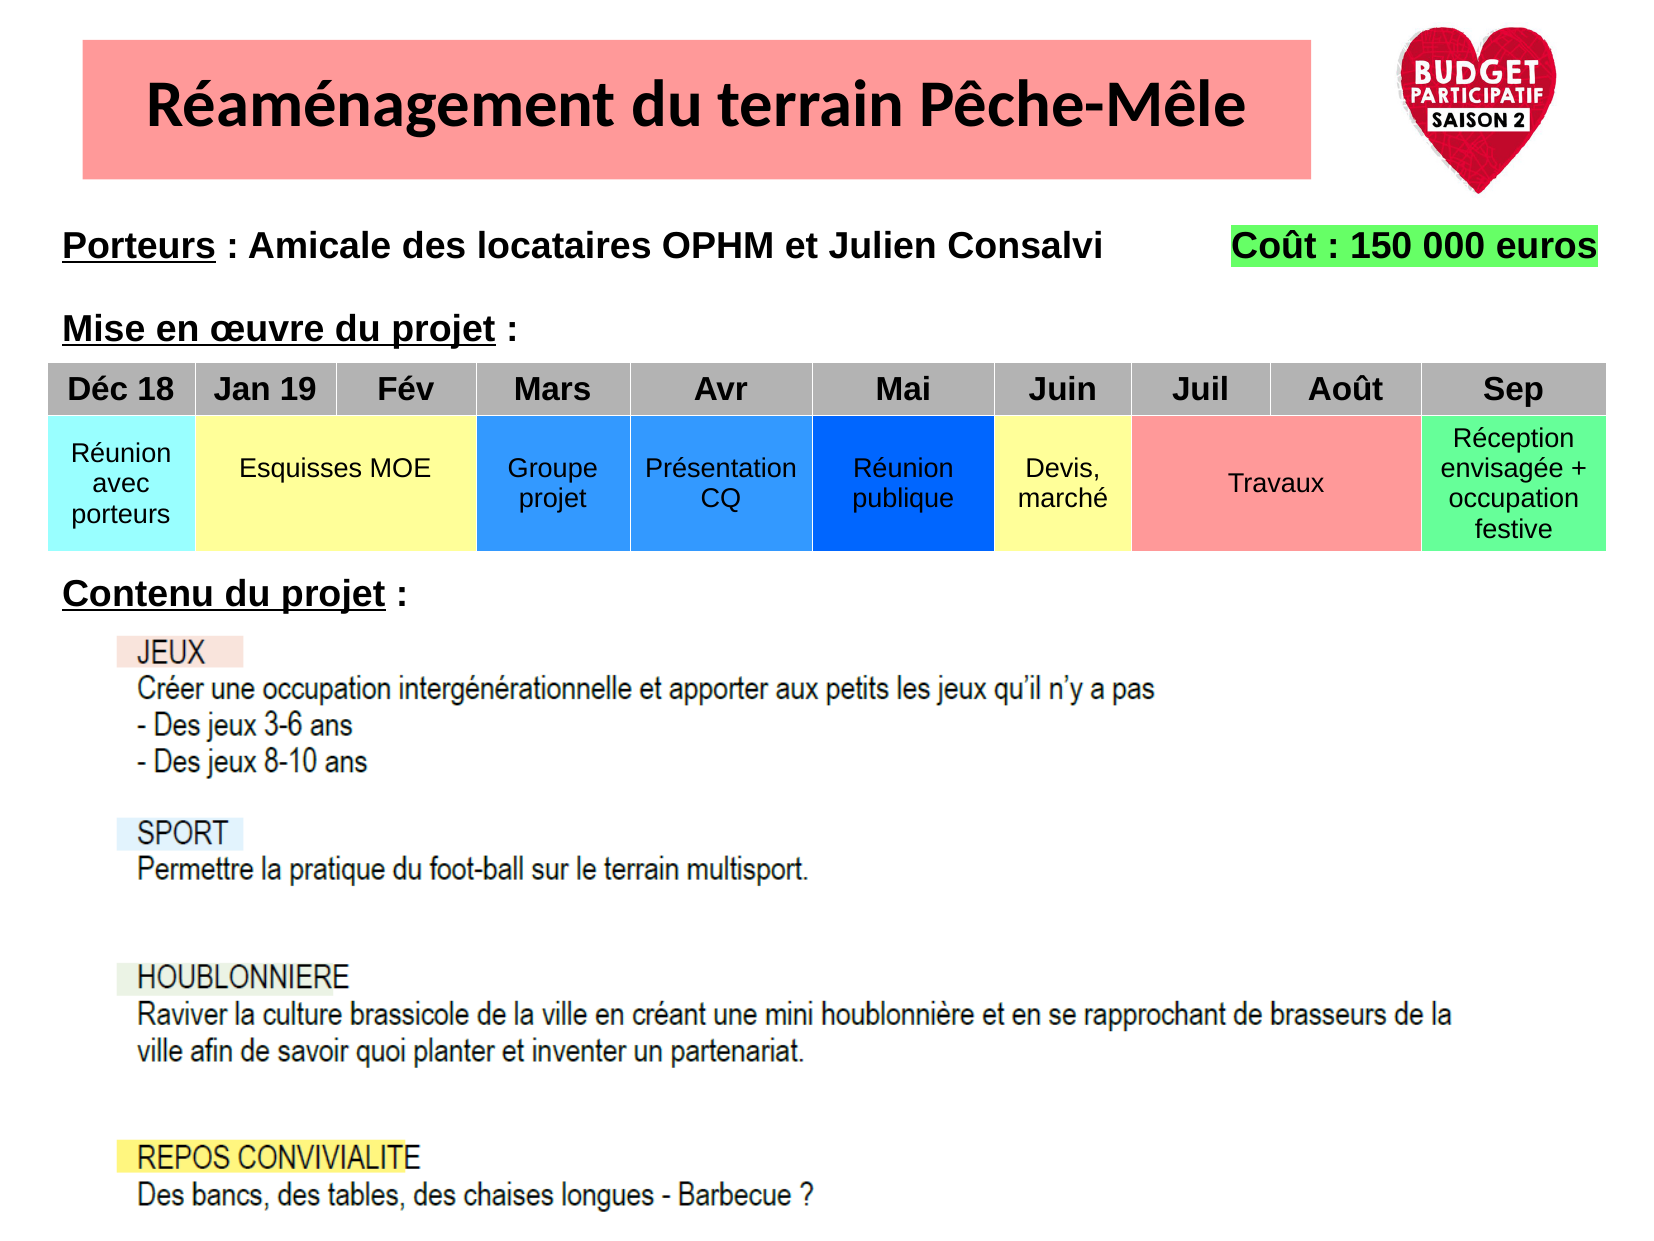

# Réaménagement du terrain Pêche-Mêle
Porteurs : Amicale des locataires OPHM et Julien Consalvi
Coût : 150 000 euros
Mise en œuvre du projet :
| Déc 18 | Jan 19 | Fév | Mars | Avr | Mai | Juin | Juil | Août | Sep |
| --- | --- | --- | --- | --- | --- | --- | --- | --- | --- |
| Réunion avec porteurs | Esquisses MOE | | Groupe projet | Présentation CQ | Réunion publique | Devis, marché | Travaux | | Réception envisagée + occupation festive |
Contenu du projet :